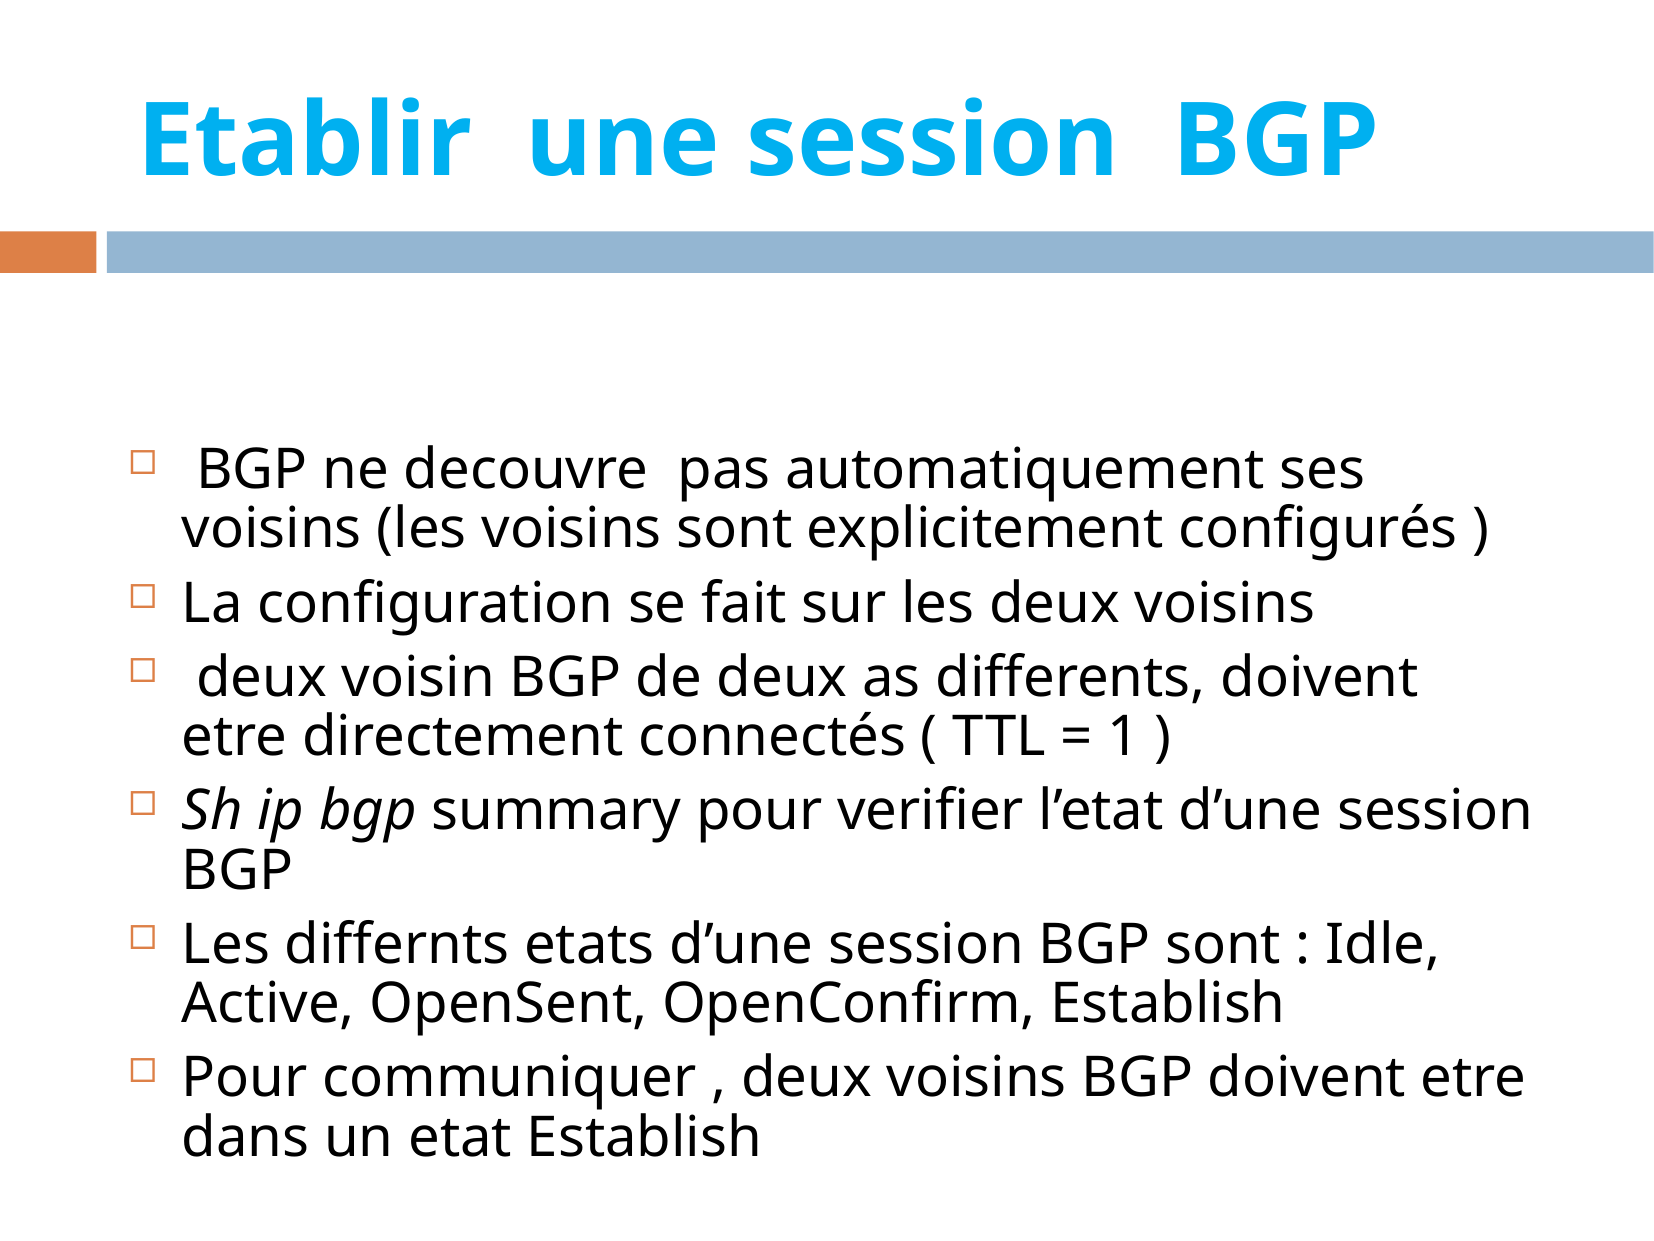

# Etablir une session BGP
 BGP ne decouvre pas automatiquement ses voisins (les voisins sont explicitement configurés )
La configuration se fait sur les deux voisins
 deux voisin BGP de deux as differents, doivent etre directement connectés ( TTL = 1 )
Sh ip bgp summary pour verifier l’etat d’une session BGP
Les differnts etats d’une session BGP sont : Idle, Active, OpenSent, OpenConfirm, Establish
Pour communiquer , deux voisins BGP doivent etre dans un etat Establish